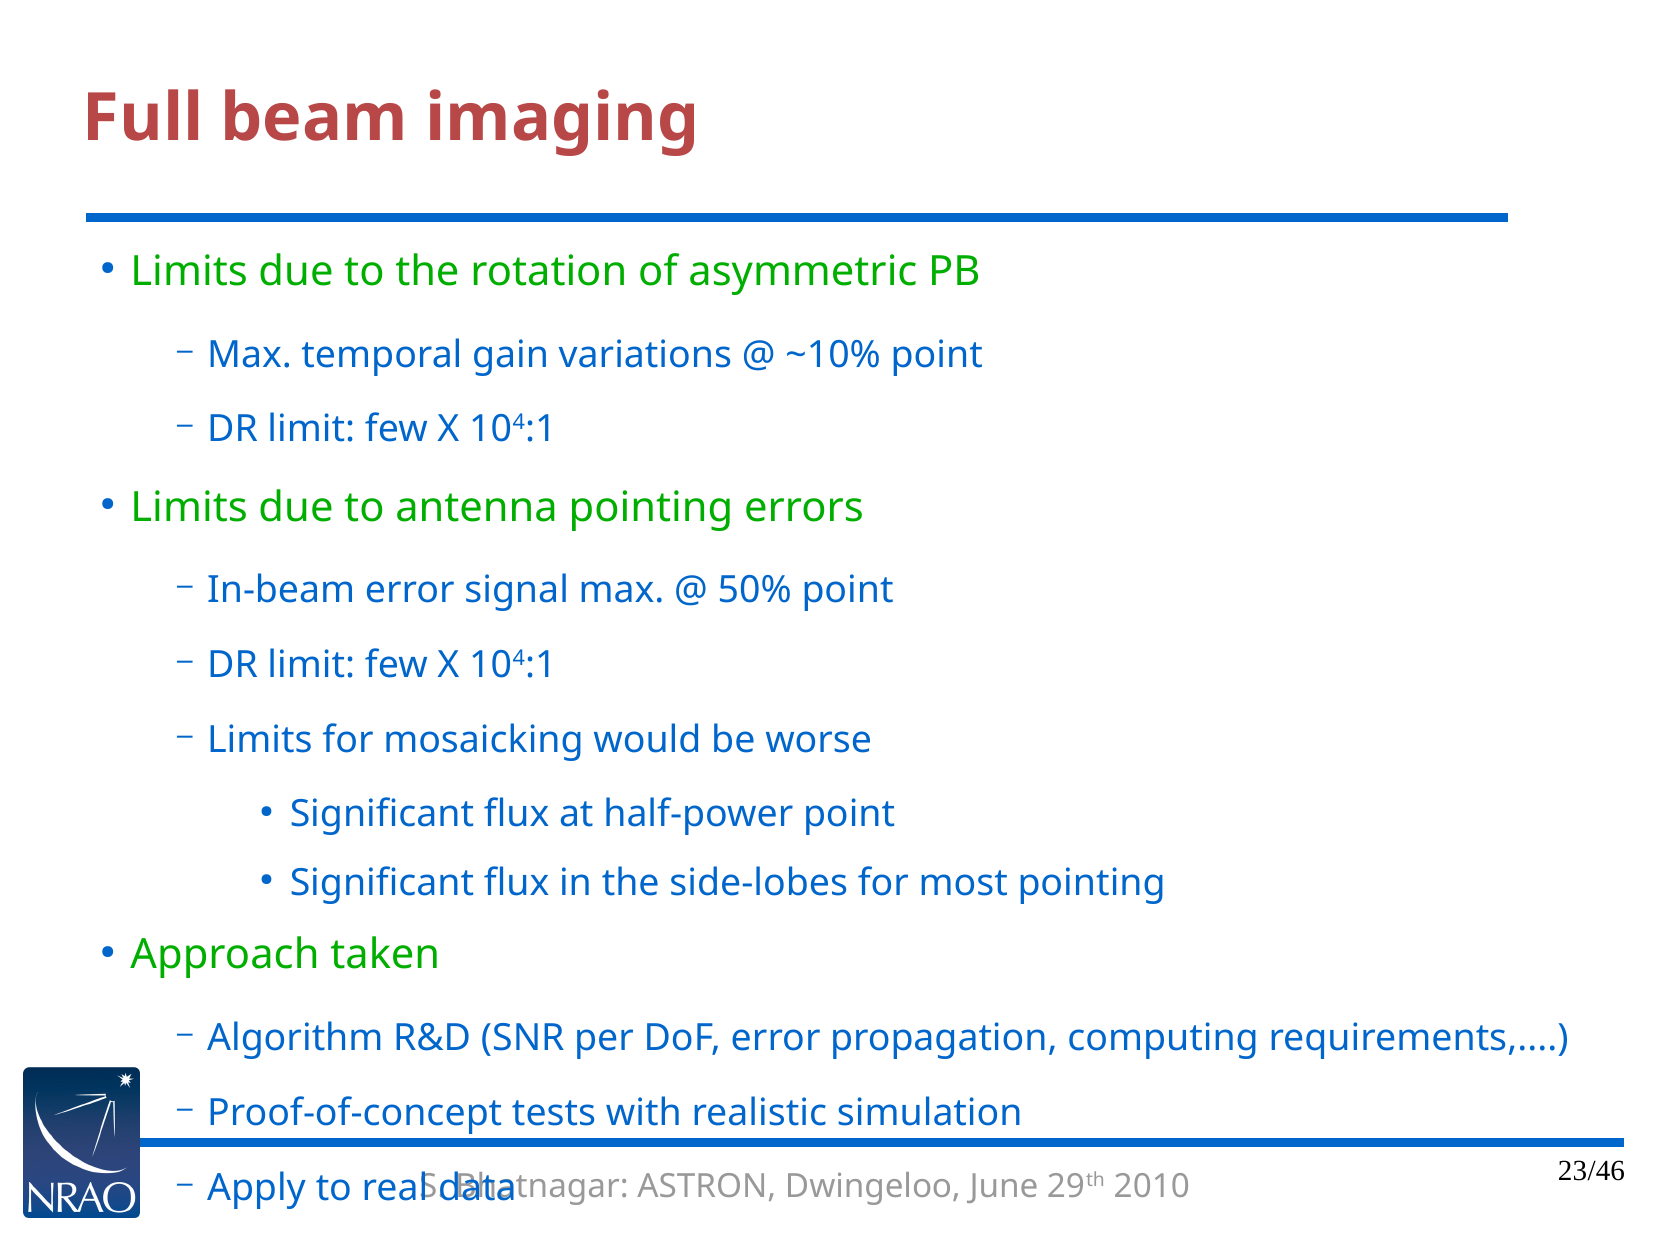

# Full beam imaging
Limits due to the rotation of asymmetric PB
Max. temporal gain variations @ ~10% point
DR limit: few X 104:1
Limits due to antenna pointing errors
In-beam error signal max. @ 50% point
DR limit: few X 104:1
Limits for mosaicking would be worse
Significant flux at half-power point
Significant flux in the side-lobes for most pointing
Approach taken
Algorithm R&D (SNR per DoF, error propagation, computing requirements,....)
Proof-of-concept tests with realistic simulation
Apply to real data
23